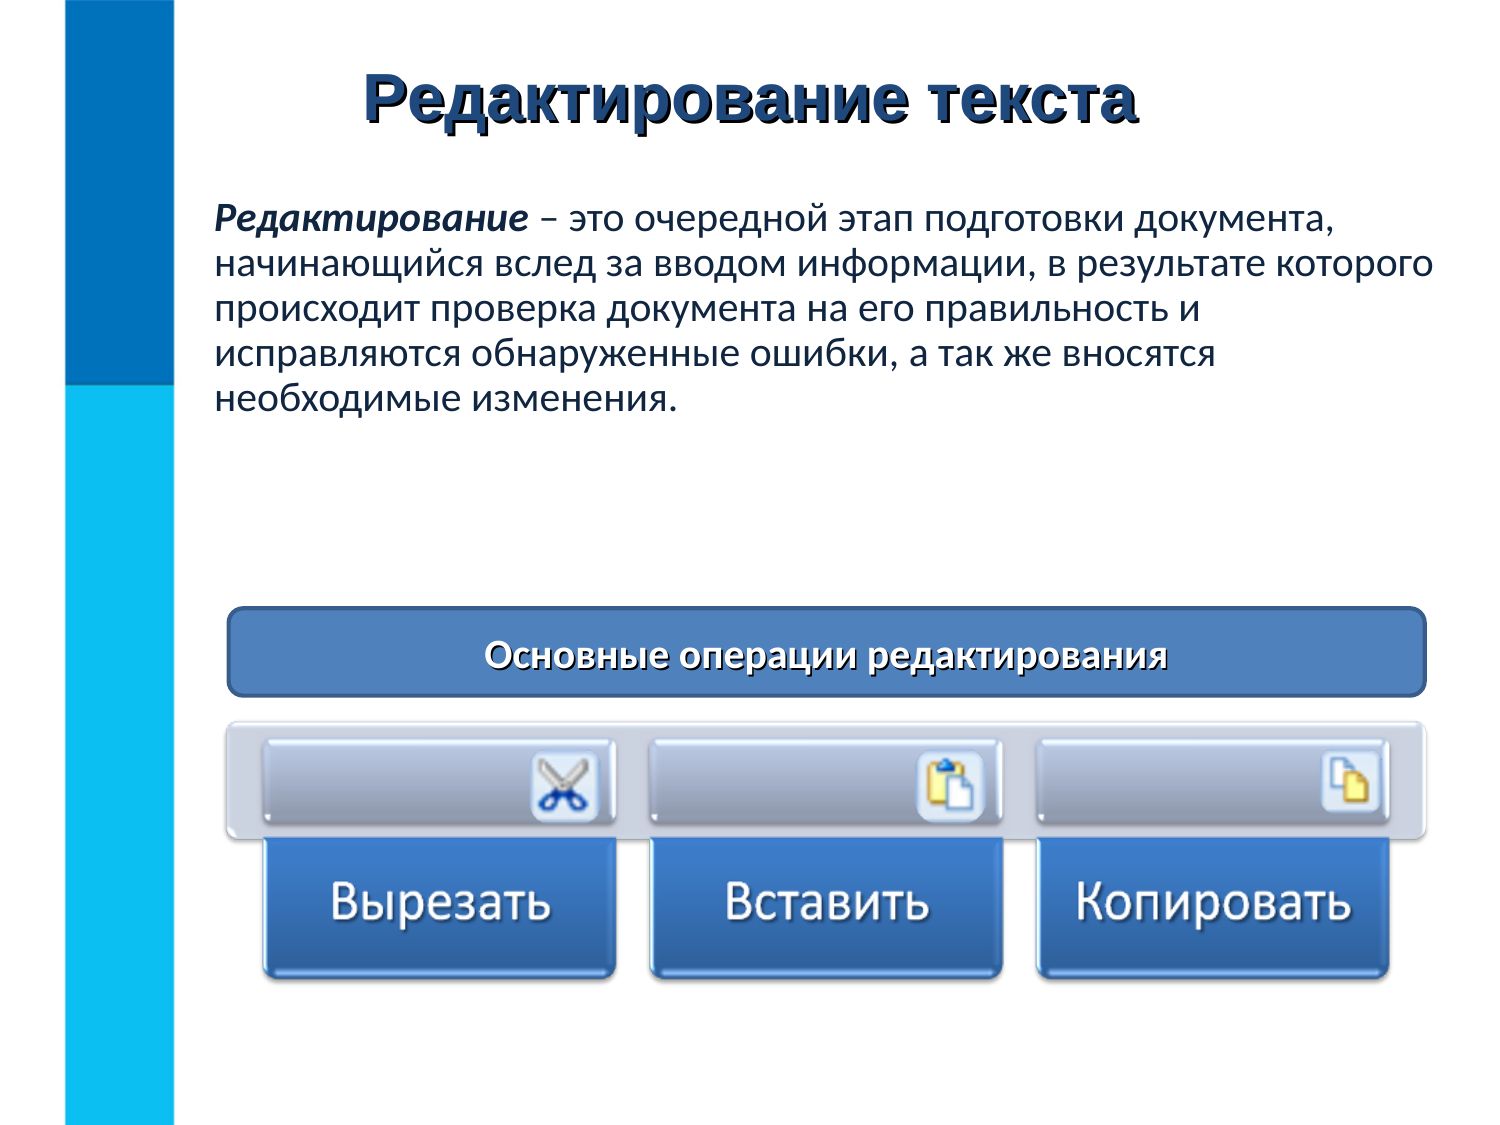

Редактирование текста
# Редактирование – это очередной этап подготовки документа, начинающийся вслед за вводом информации, в результате которого происходит проверка документа на его правильность и исправляются обнаруженные ошибки, а так же вносятся необходимые изменения.
Основные операции редактирования